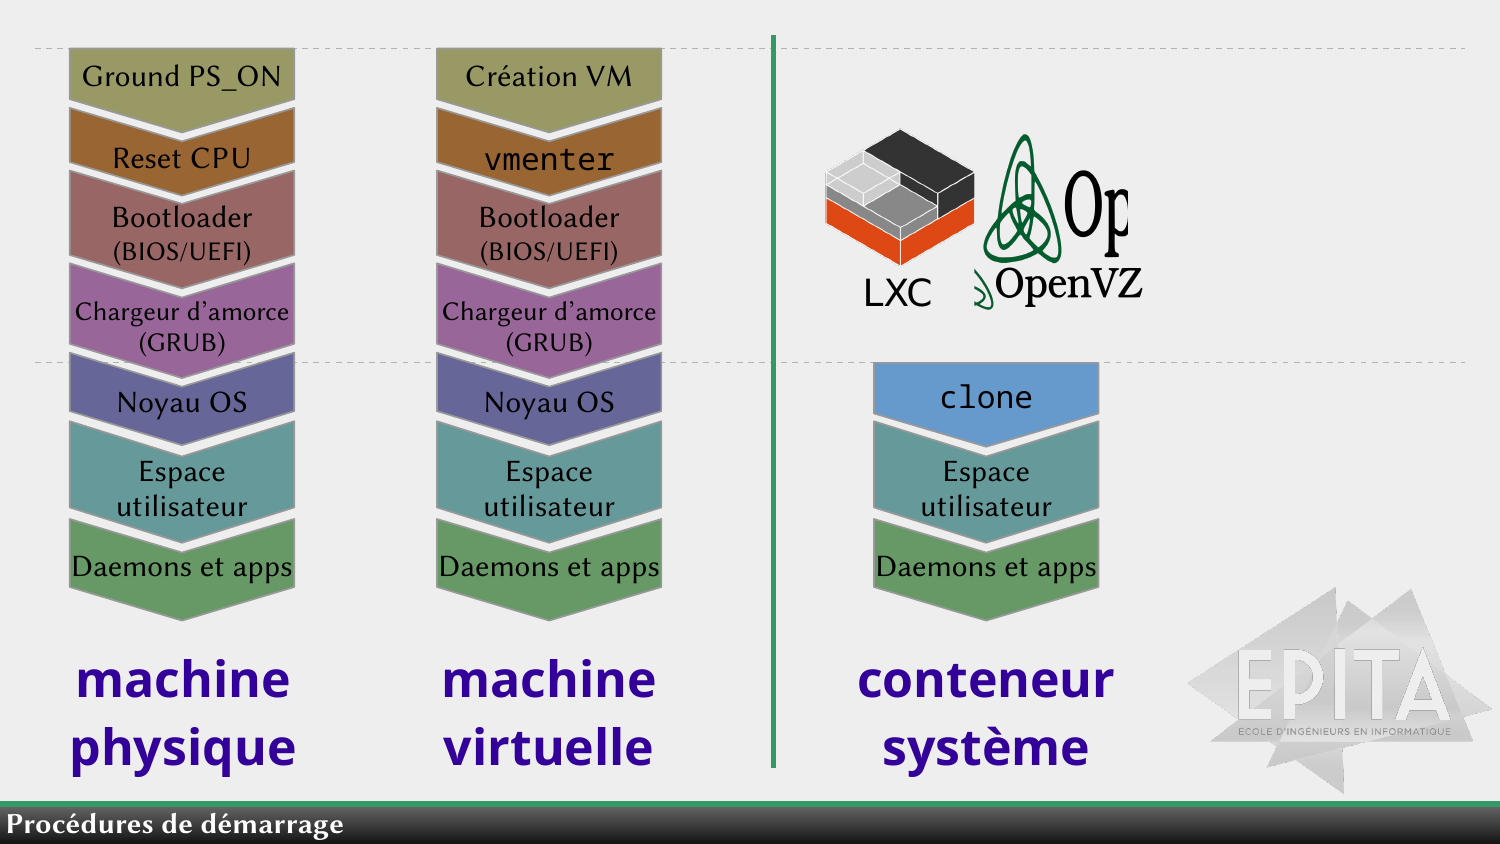

Ground PS_ON
Création VM
Reset CPU
vmenter
Bootloader
(BIOS/UEFI)
Bootloader
(BIOS/UEFI)
LXC
Chargeur d’amorce
(GRUB)
Chargeur d’amorce
(GRUB)
clone
Noyau OS
Noyau OS
Espace utilisateur
Espace utilisateur
Espace utilisateur
Daemons et apps
Daemons et apps
Daemons et apps
machine physique
machine virtuelle
conteneur système
# Procédures de démarrage